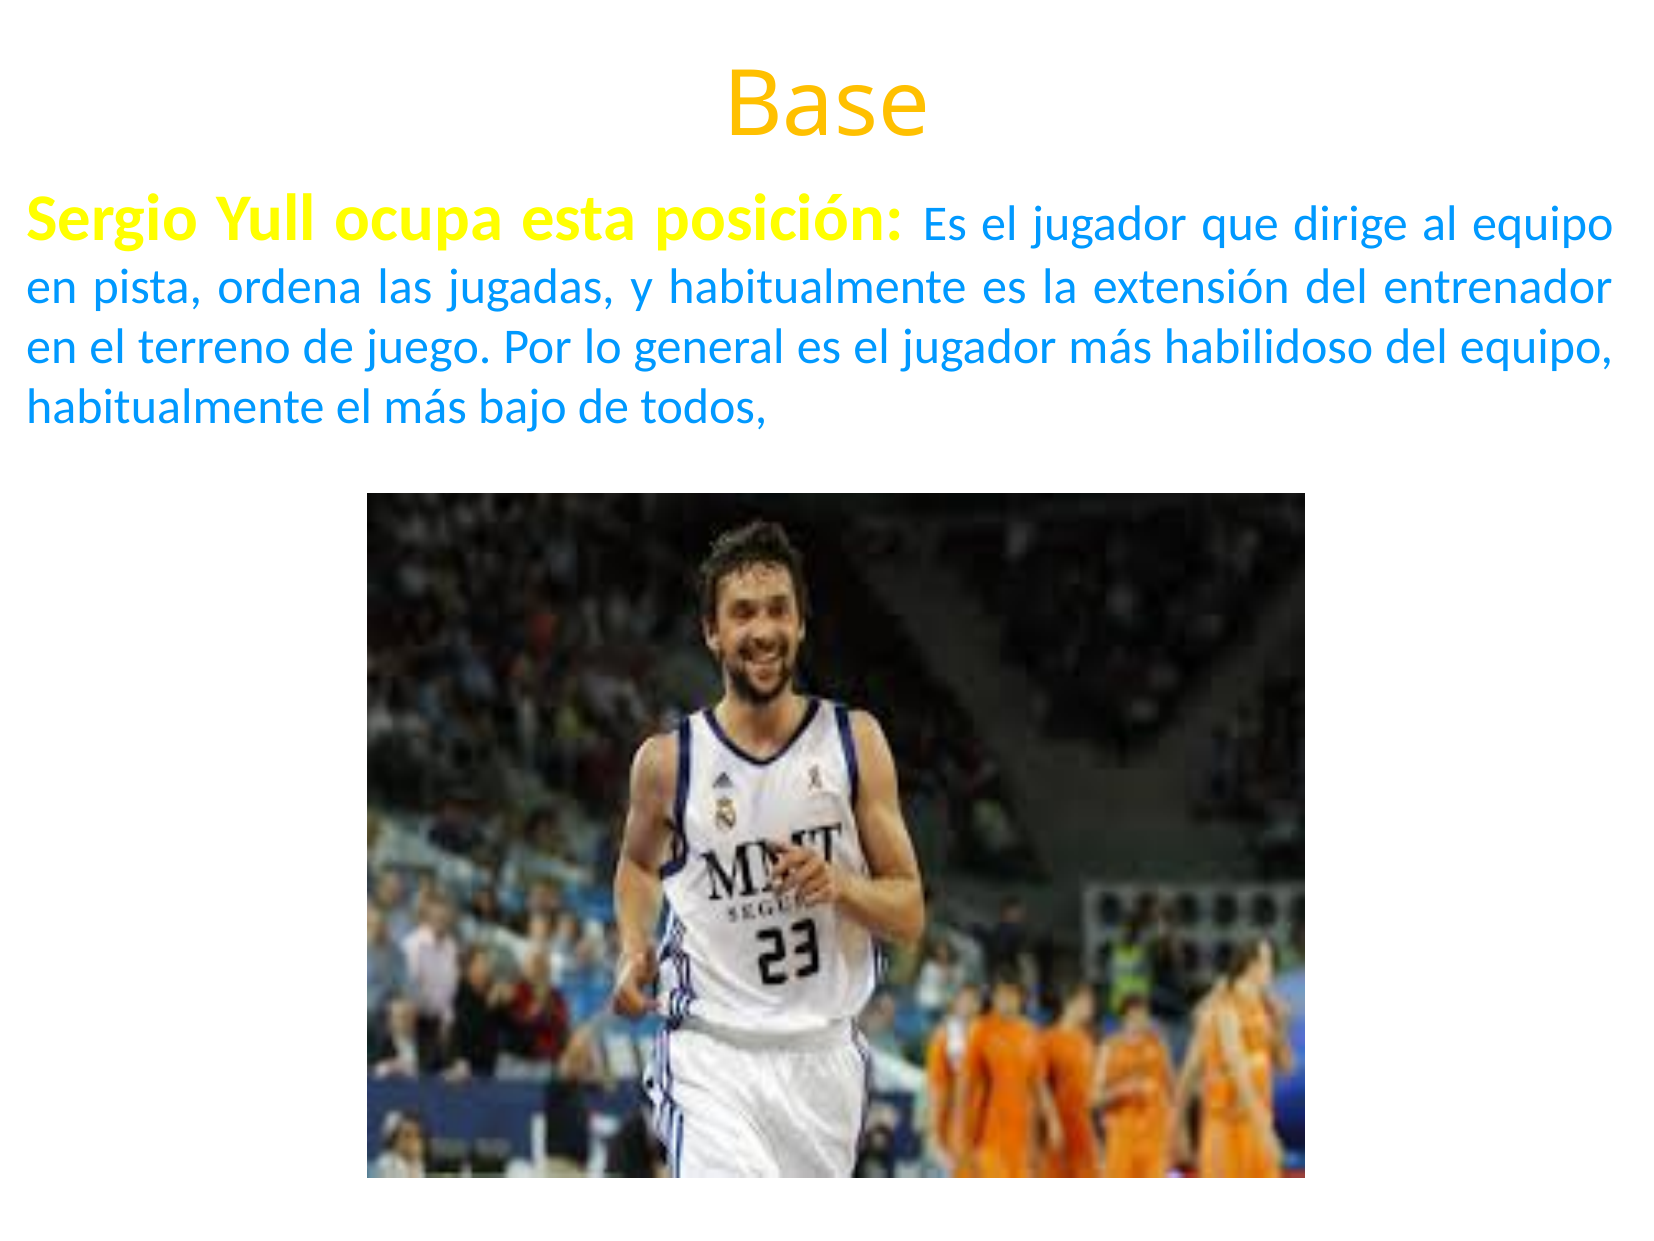

# Base
Sergio Yull ocupa esta posición: Es el jugador que dirige al equipo en pista, ordena las jugadas, y habitualmente es la extensión del entrenador en el terreno de juego. Por lo general es el jugador más habilidoso del equipo, habitualmente el más bajo de todos,